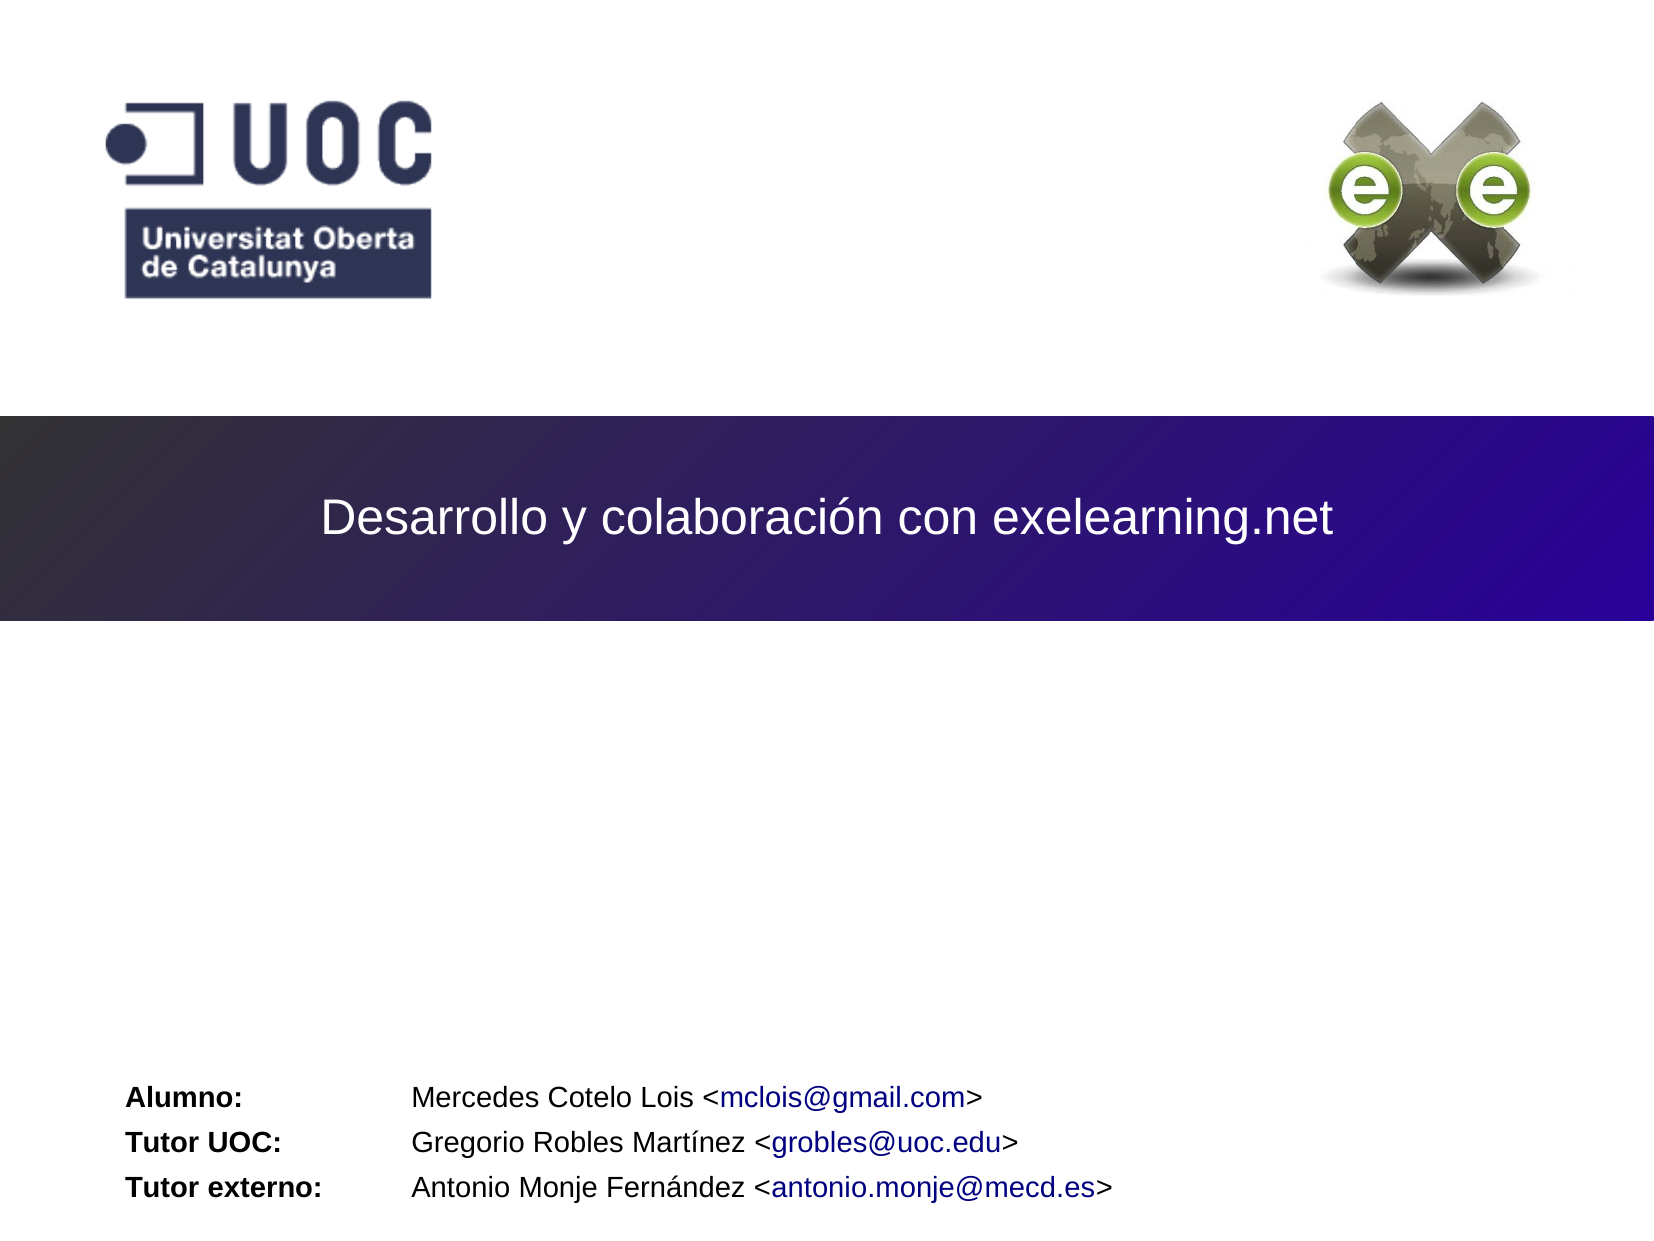

Desarrollo y colaboración con exelearning.net
Alumno:	Mercedes Cotelo Lois <mclois@gmail.com>
Tutor UOC:	Gregorio Robles Martínez <grobles@uoc.edu>
Tutor externo:	Antonio Monje Fernández <antonio.monje@mecd.es>